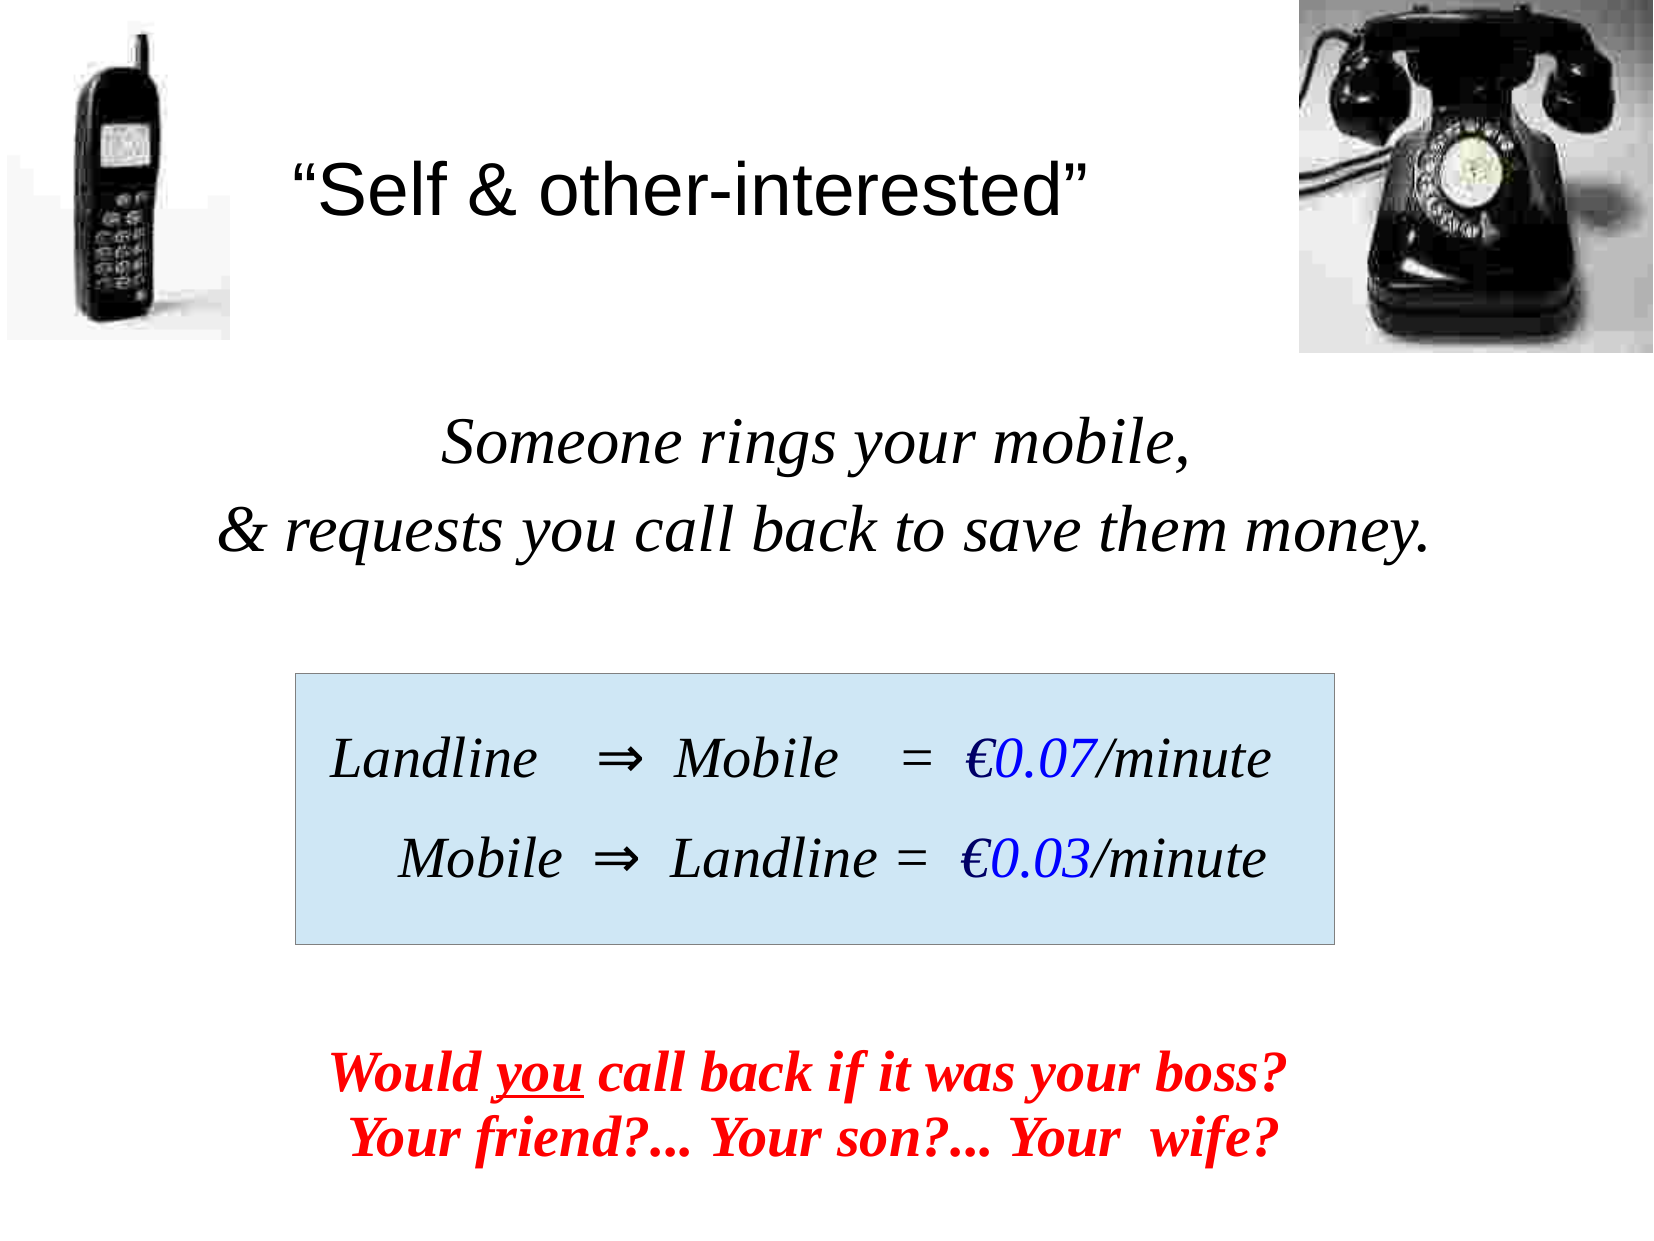

# “Self & other-interested”
Someone rings your mobile,
& requests you call back to save them money.
 Landline ⇒ Mobile = €0.07/minute
 Mobile ⇒ Landline = €0.03/minute
 Would you call back if it was your boss? Your friend?... Your son?... Your wife?